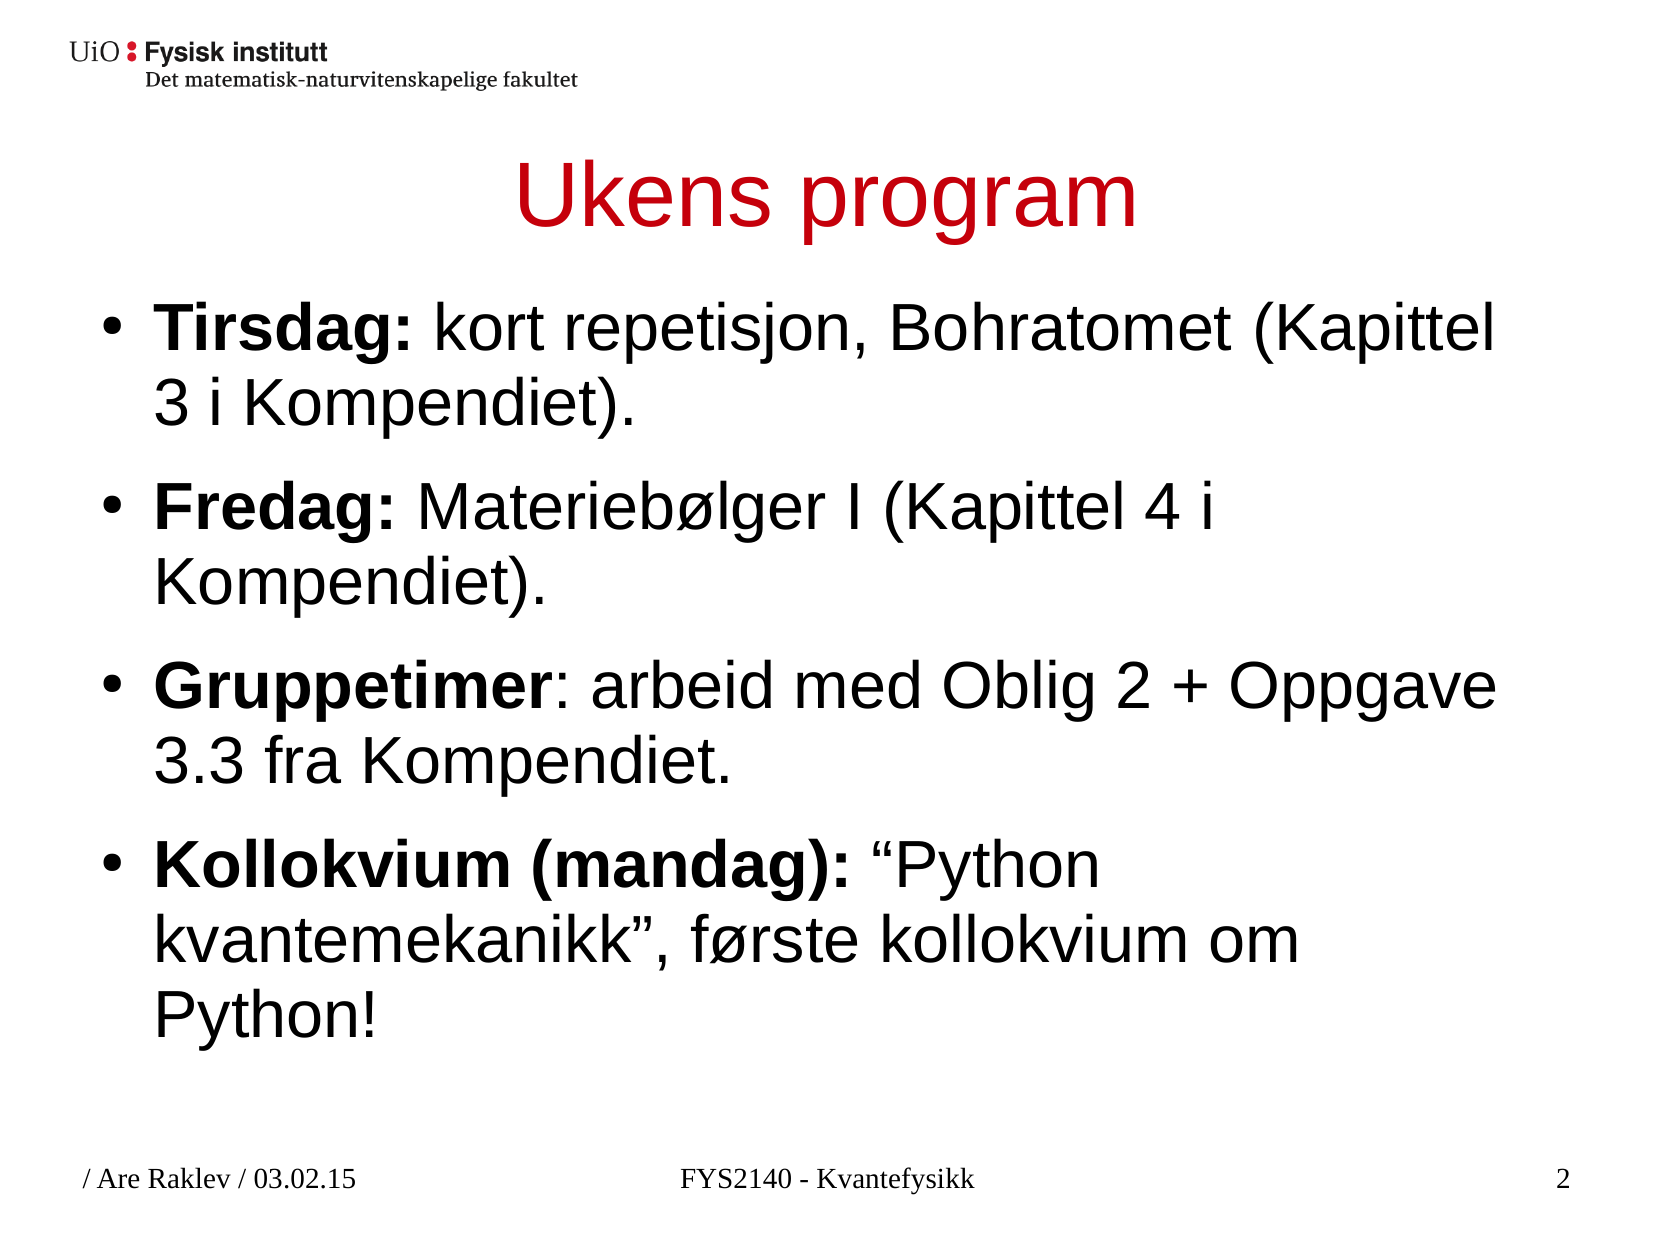

# Ukens program
Tirsdag: kort repetisjon, Bohratomet (Kapittel 3 i Kompendiet).
Fredag: Materiebølger I (Kapittel 4 i Kompendiet).
Gruppetimer: arbeid med Oblig 2 + Oppgave 3.3 fra Kompendiet.
Kollokvium (mandag): “Python kvantemekanikk”, første kollokvium om Python!
/ Are Raklev / 03.02.15
FYS2140 - Kvantefysikk
2